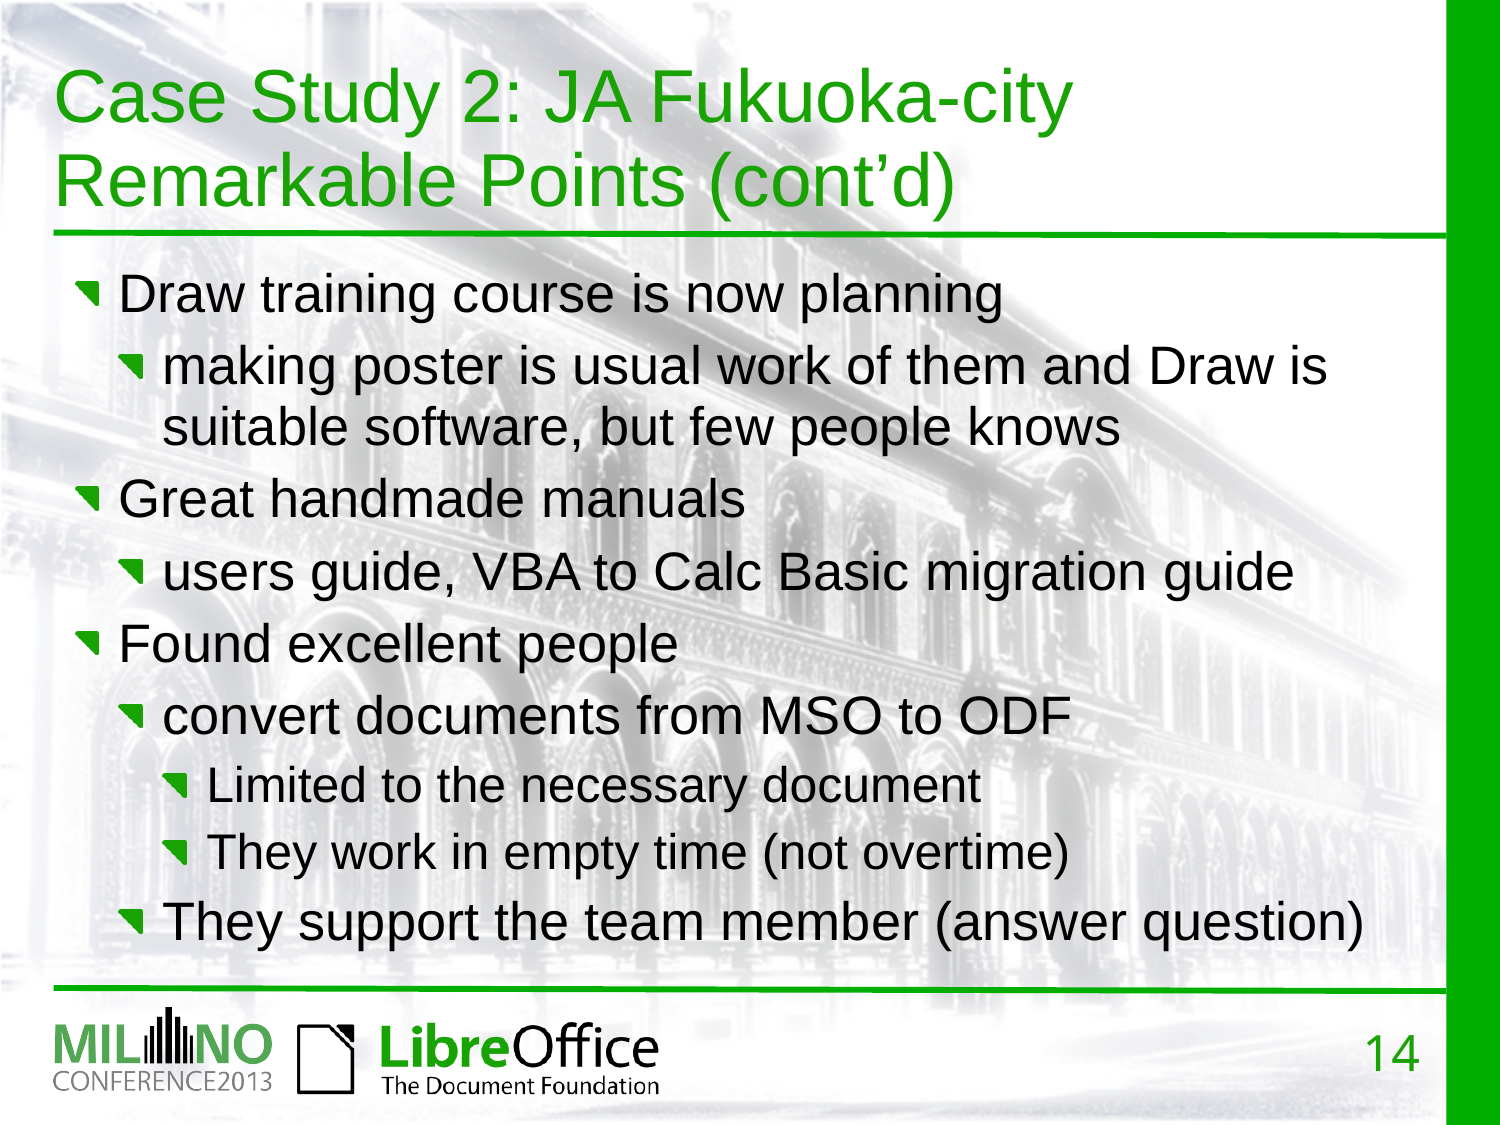

# Case Study 2: JA Fukuoka-city Remarkable Points (cont’d)
Draw training course is now planning
making poster is usual work of them and Draw is suitable software, but few people knows
Great handmade manuals
users guide, VBA to Calc Basic migration guide
Found excellent people
convert documents from MSO to ODF
Limited to the necessary document
They work in empty time (not overtime)
They support the team member (answer question)
14